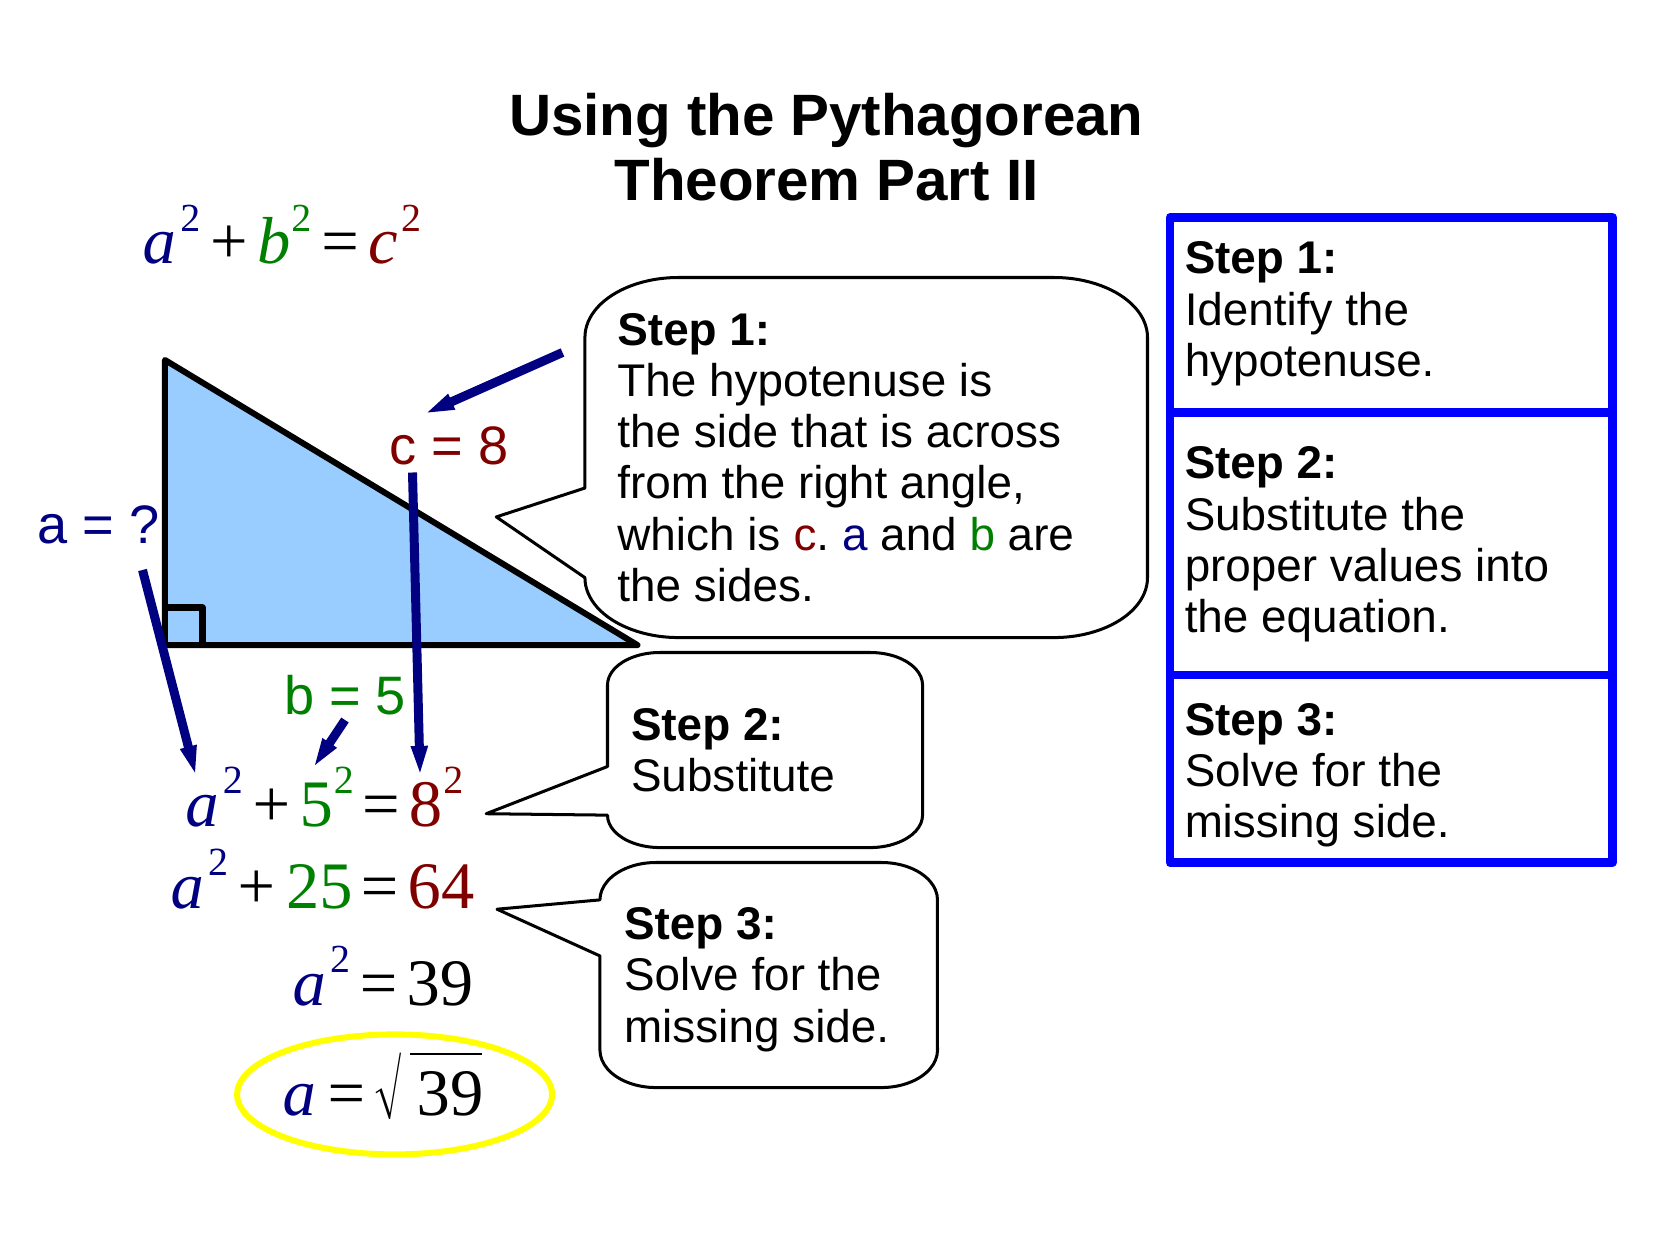

Using the Pythagorean Theorem Part II
Step 1:
Identify the hypotenuse.
Step 2:
Substitute the
proper values into the equation.
Step 3:
Solve for the
missing side.
Step 1:
The hypotenuse is
the side that is across
from the right angle,
which is c. a and b are
the sides.
c = 8
a = ?
Step 2:
Substitute
b = 5
Step 3:
Solve for the
missing side.